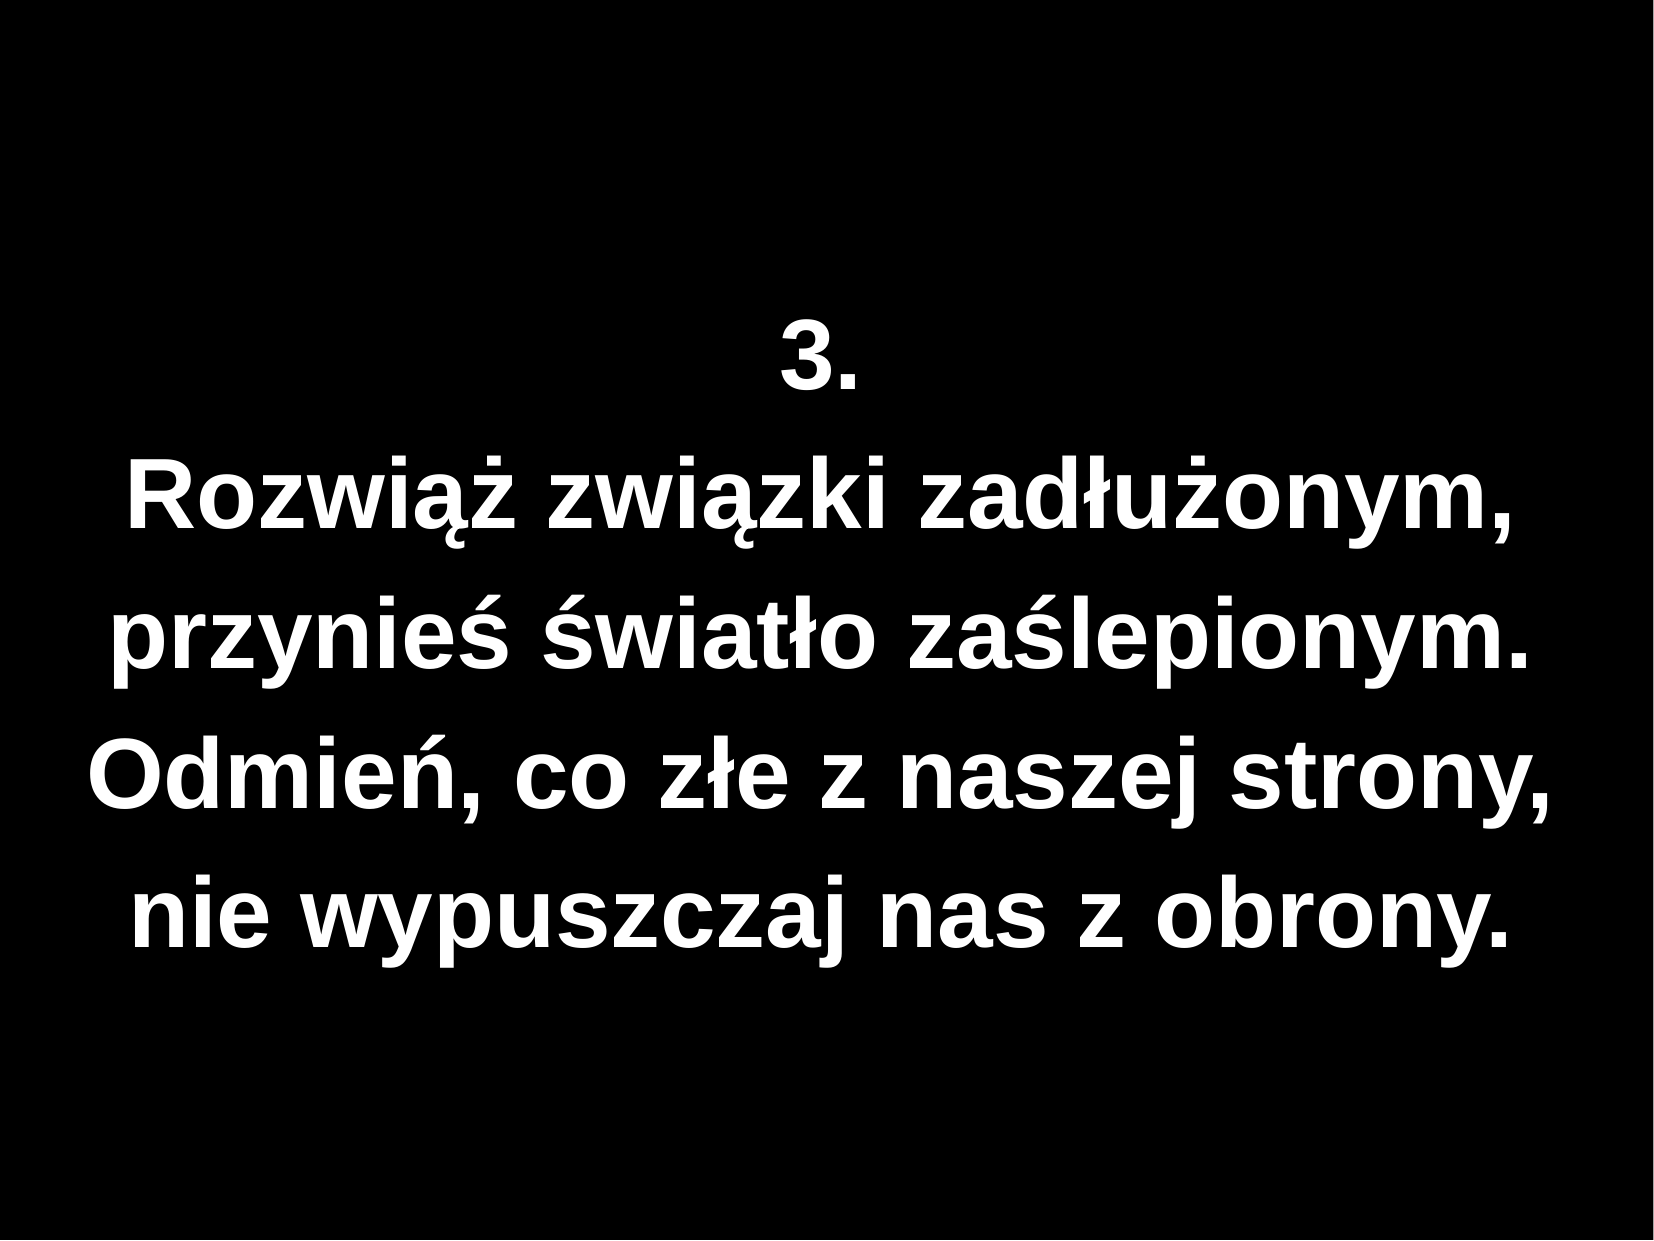

# 3.
Rozwiąż związki zadłużonym,
przynieś światło zaślepionym.
Odmień, co złe z naszej strony,
nie wypuszczaj nas z obrony.